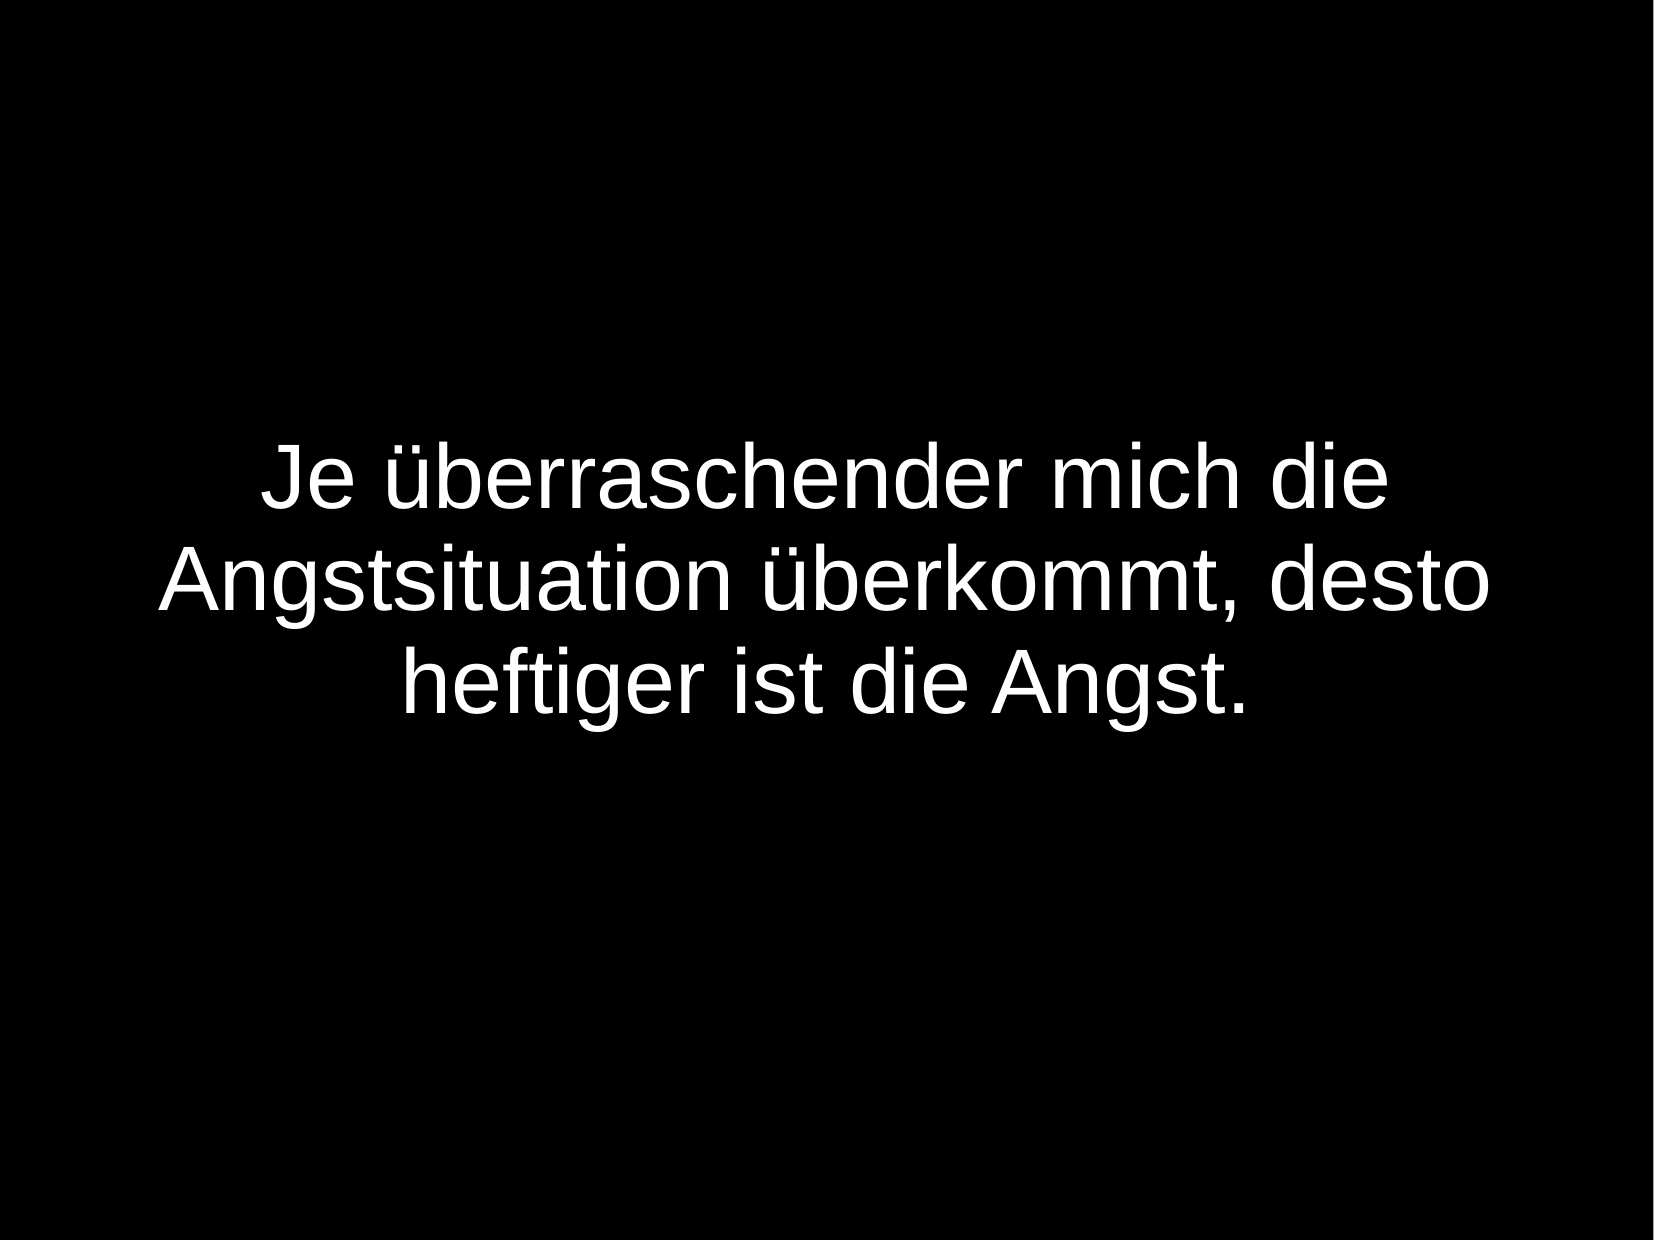

# Je überraschender mich die Angstsituation überkommt, desto heftiger ist die Angst.